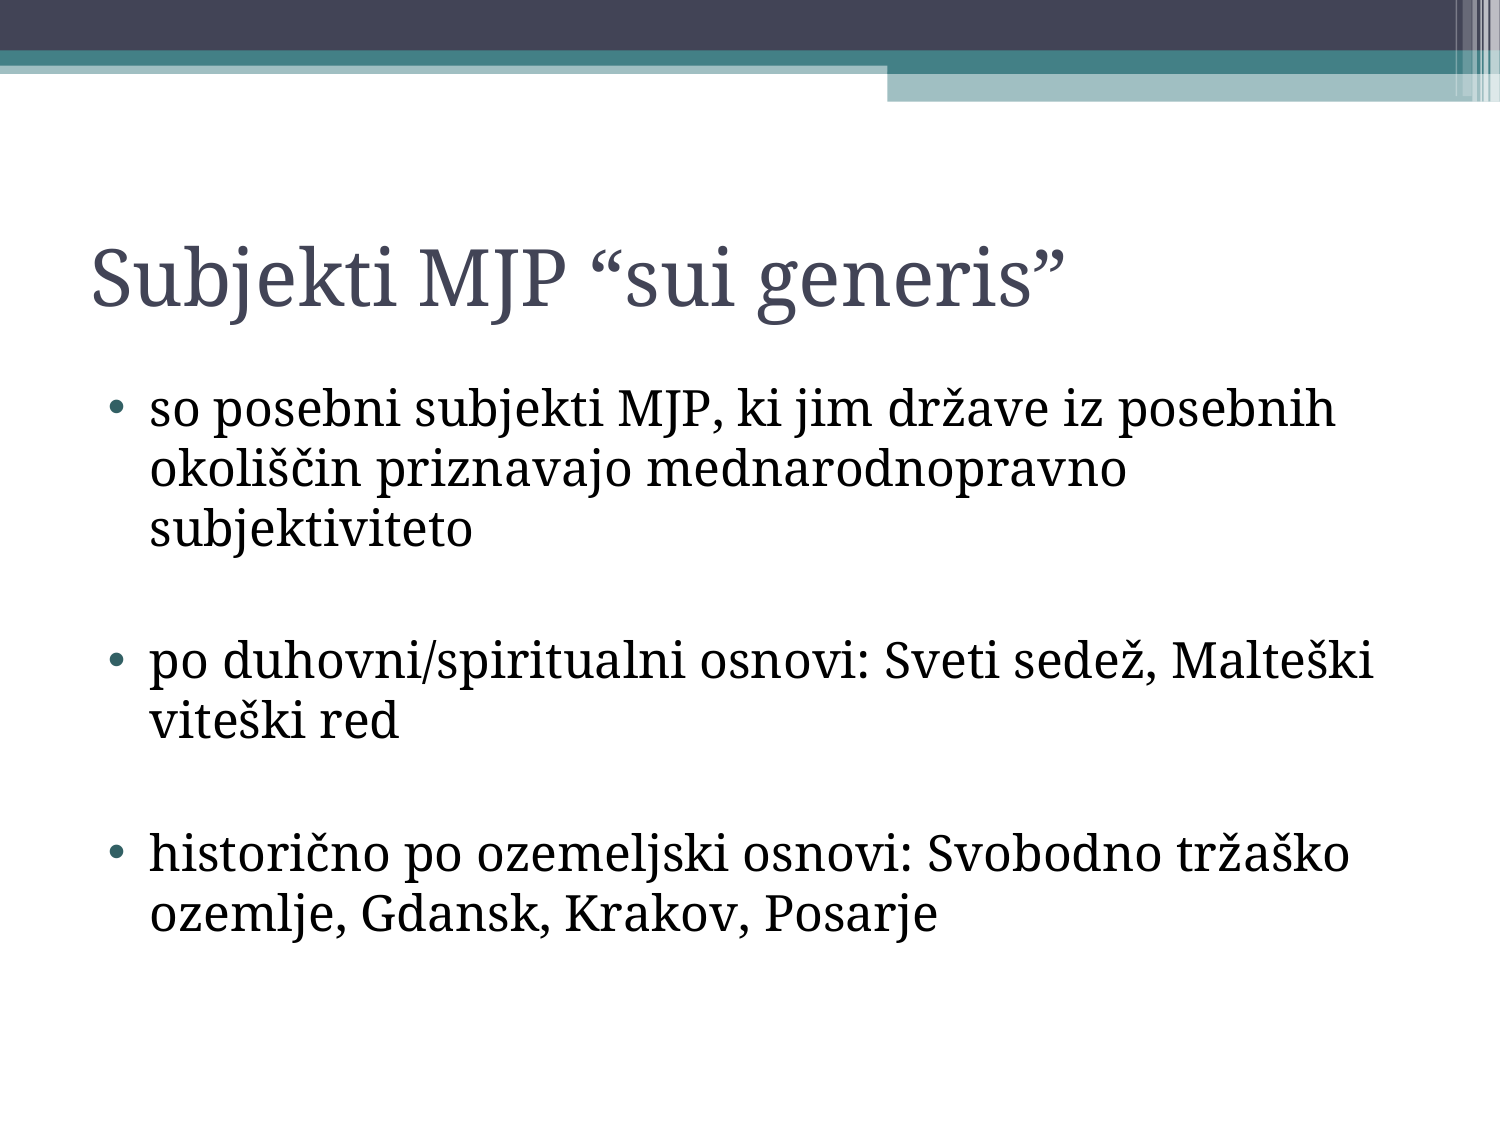

# Subjekti MJP “sui generis”
so posebni subjekti MJP, ki jim države iz posebnih okoliščin priznavajo mednarodnopravno subjektiviteto
po duhovni/spiritualni osnovi: Sveti sedež, Malteški viteški red
historično po ozemeljski osnovi: Svobodno tržaško ozemlje, Gdansk, Krakov, Posarje